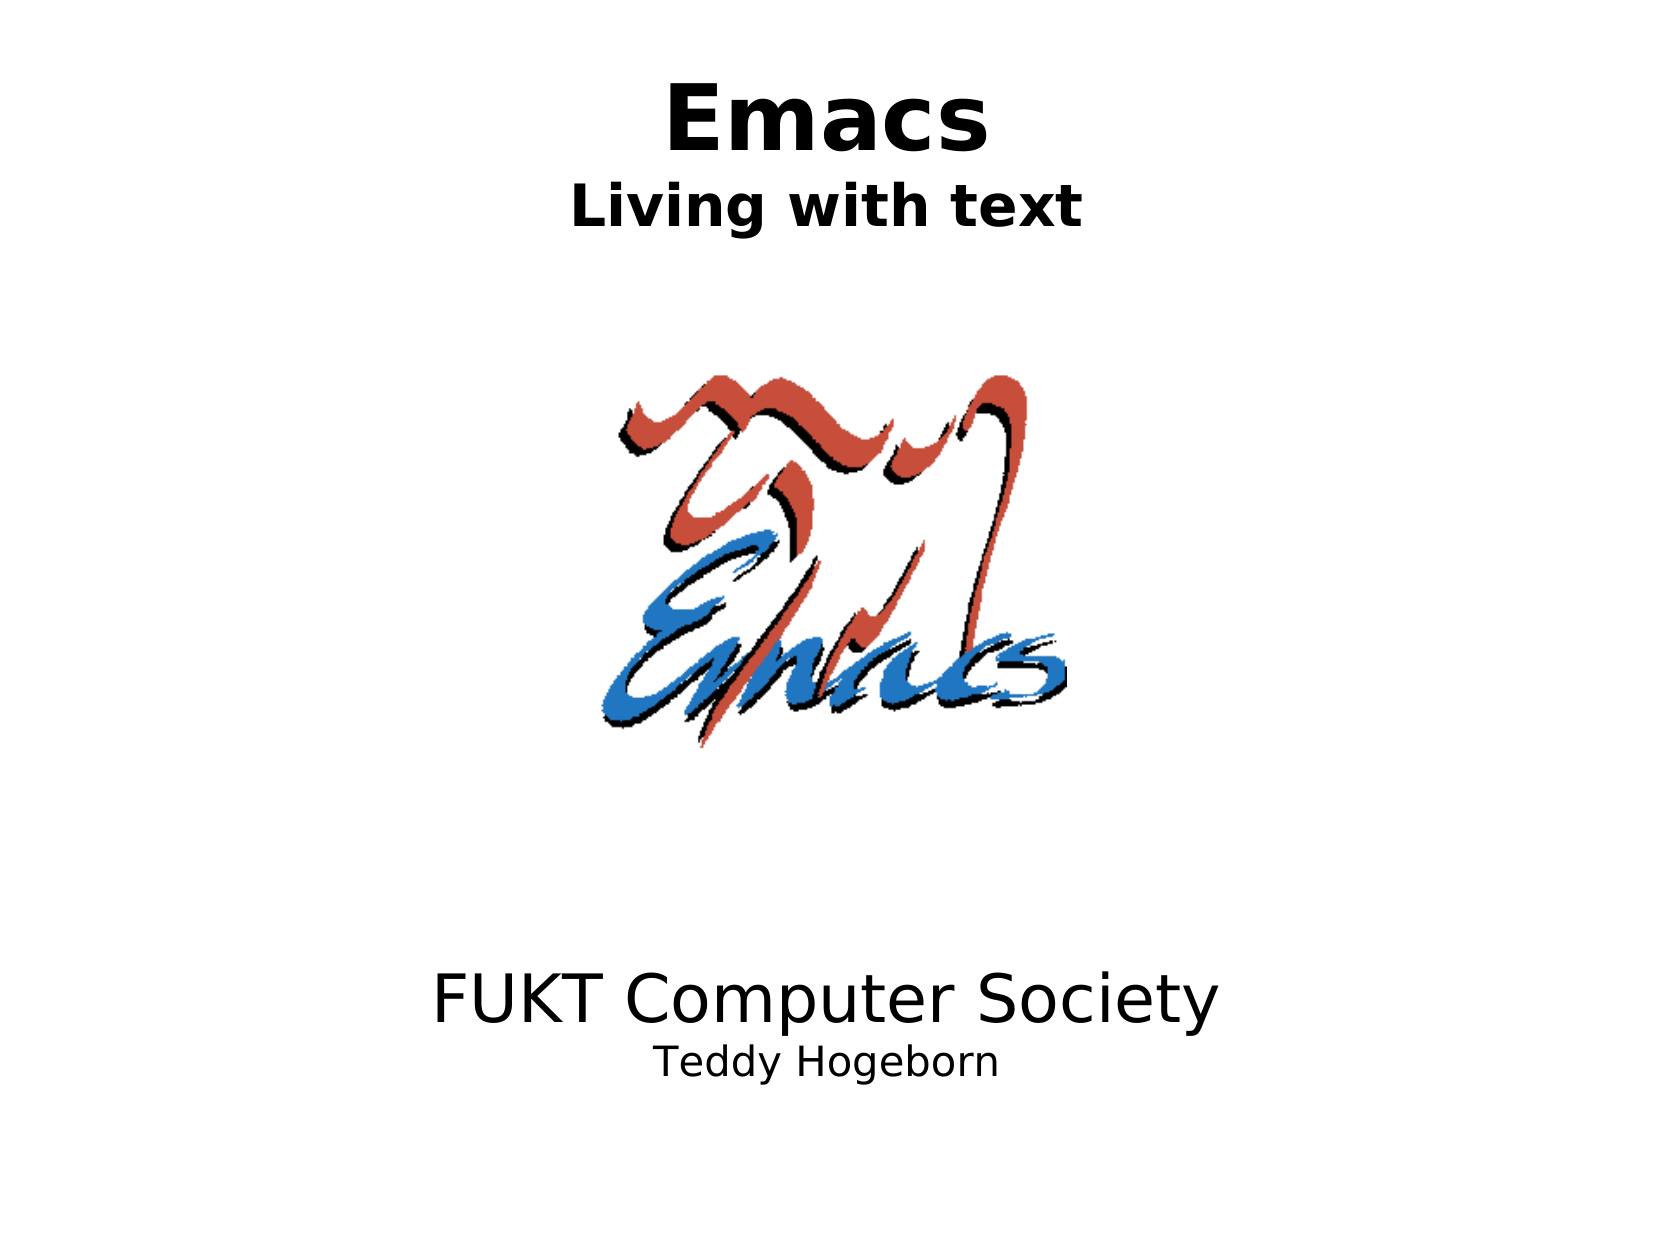

# Emacs Living with text
FUKT Computer Society
Teddy Hogeborn